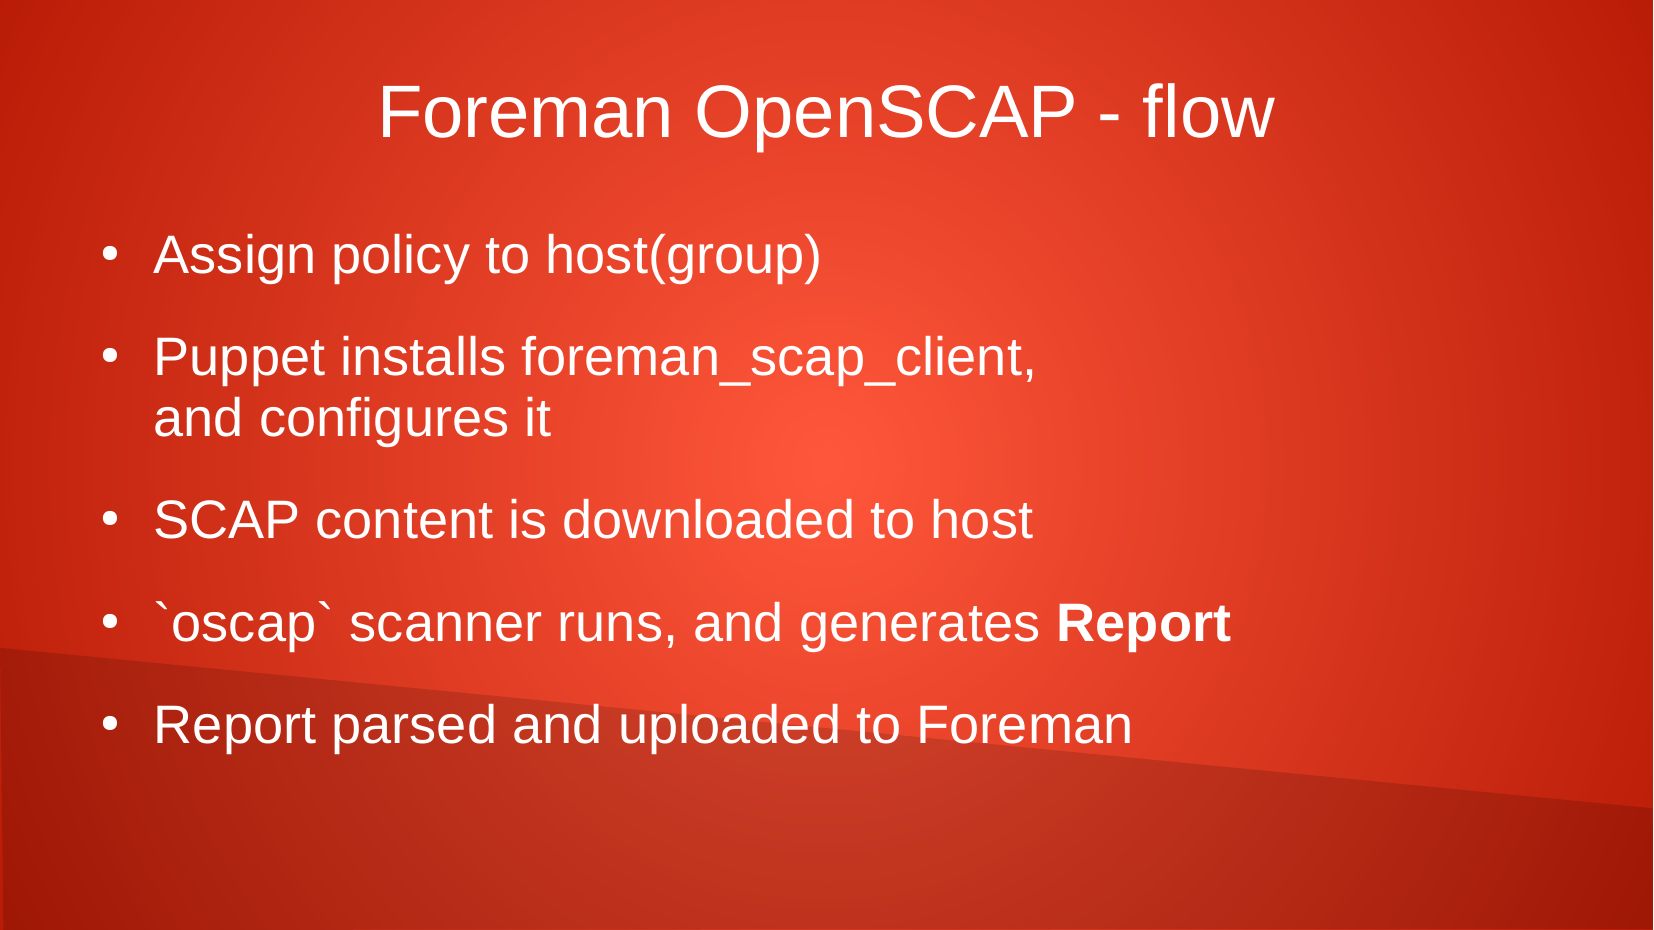

# Foreman OpenSCAP - flow
Assign policy to host(group)
Puppet installs foreman_scap_client,
and configures it
SCAP content is downloaded to host
`oscap` scanner runs, and generates Report
Report parsed and uploaded to Foreman